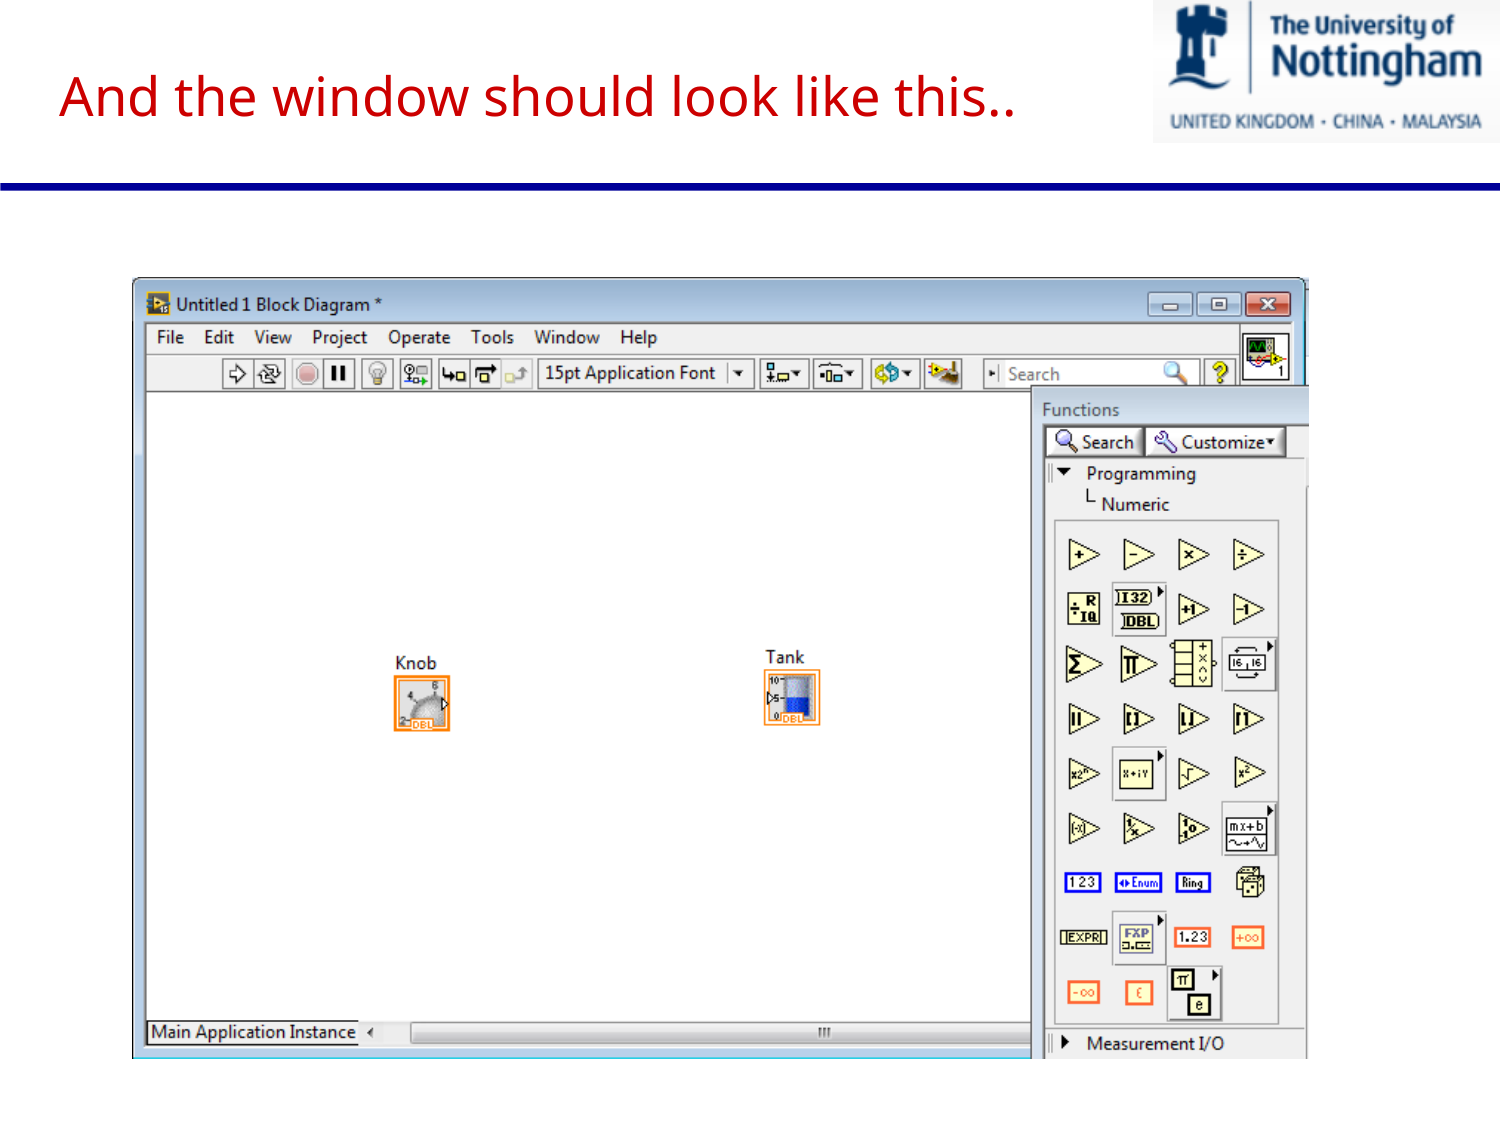

# And the window should look like this..